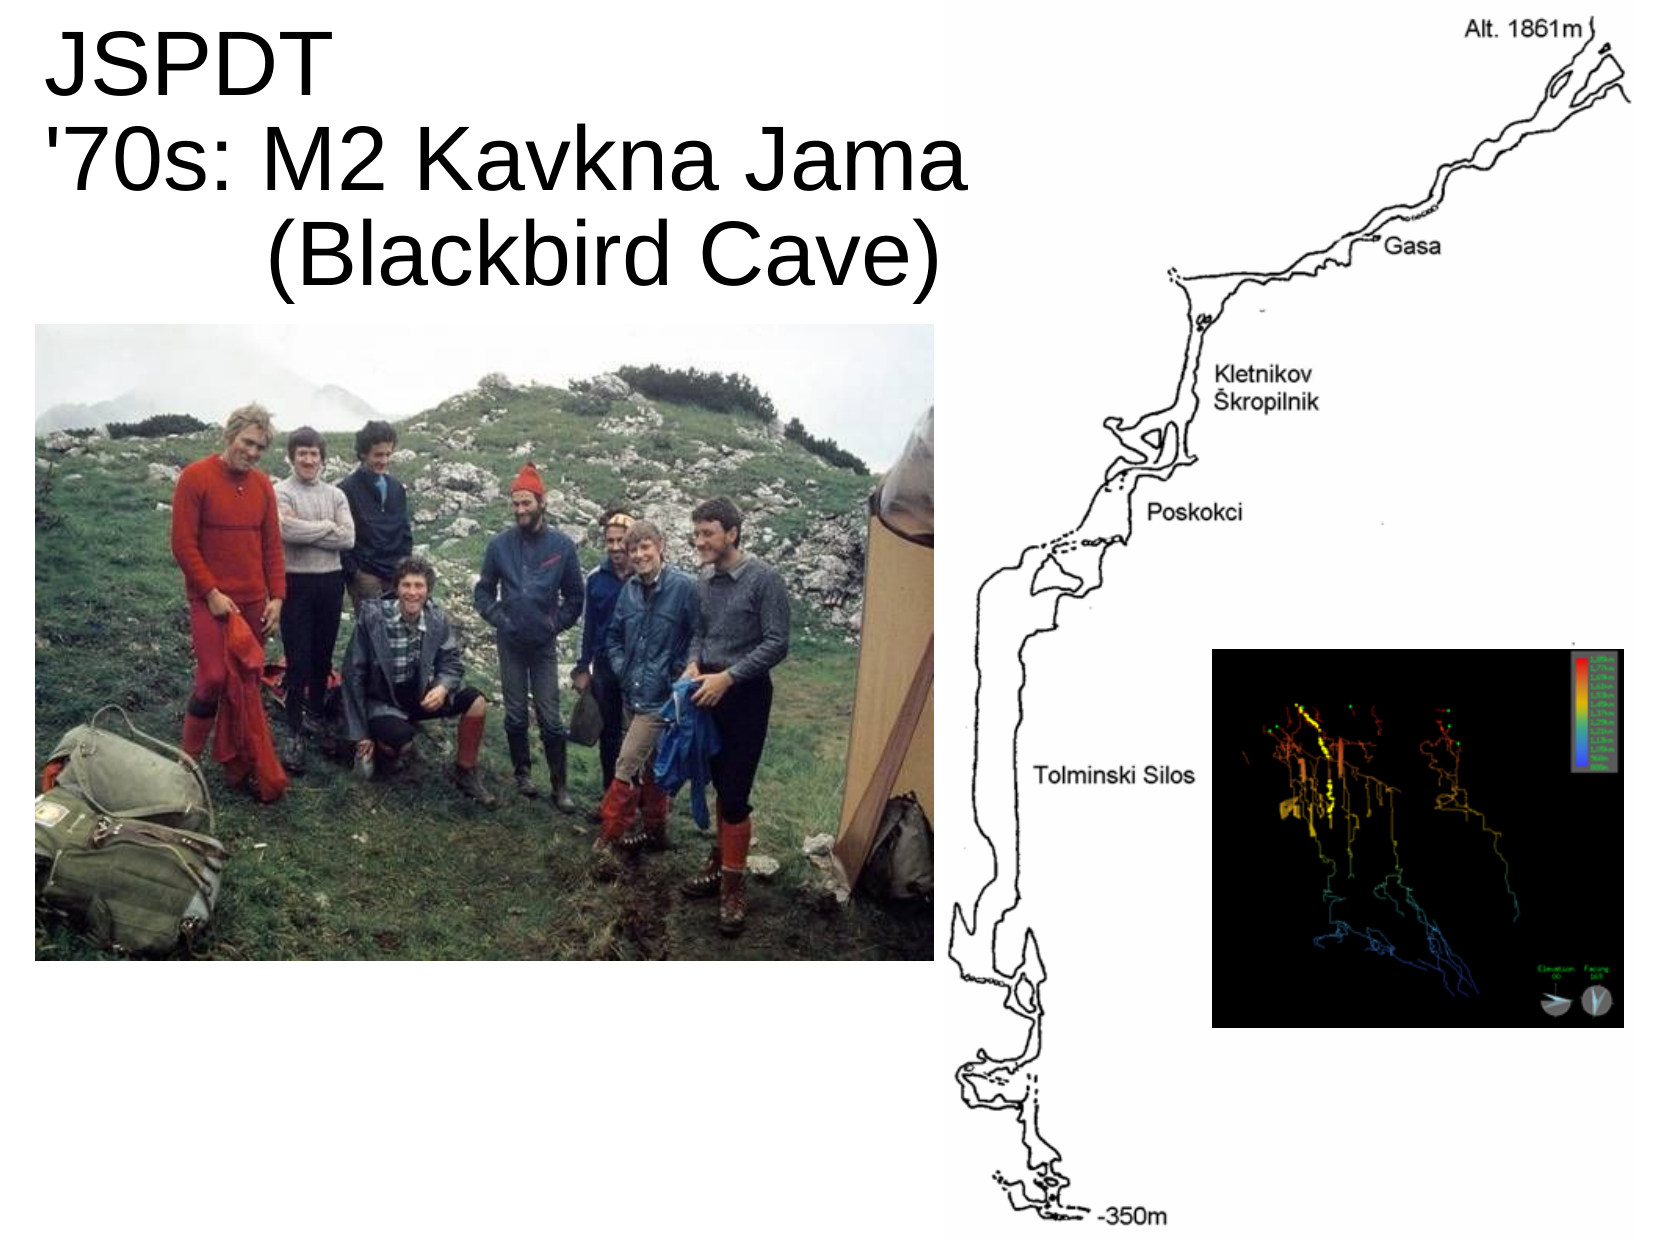

# JSPDT '70s: M2 Kavkna Jama (Blackbird Cave)